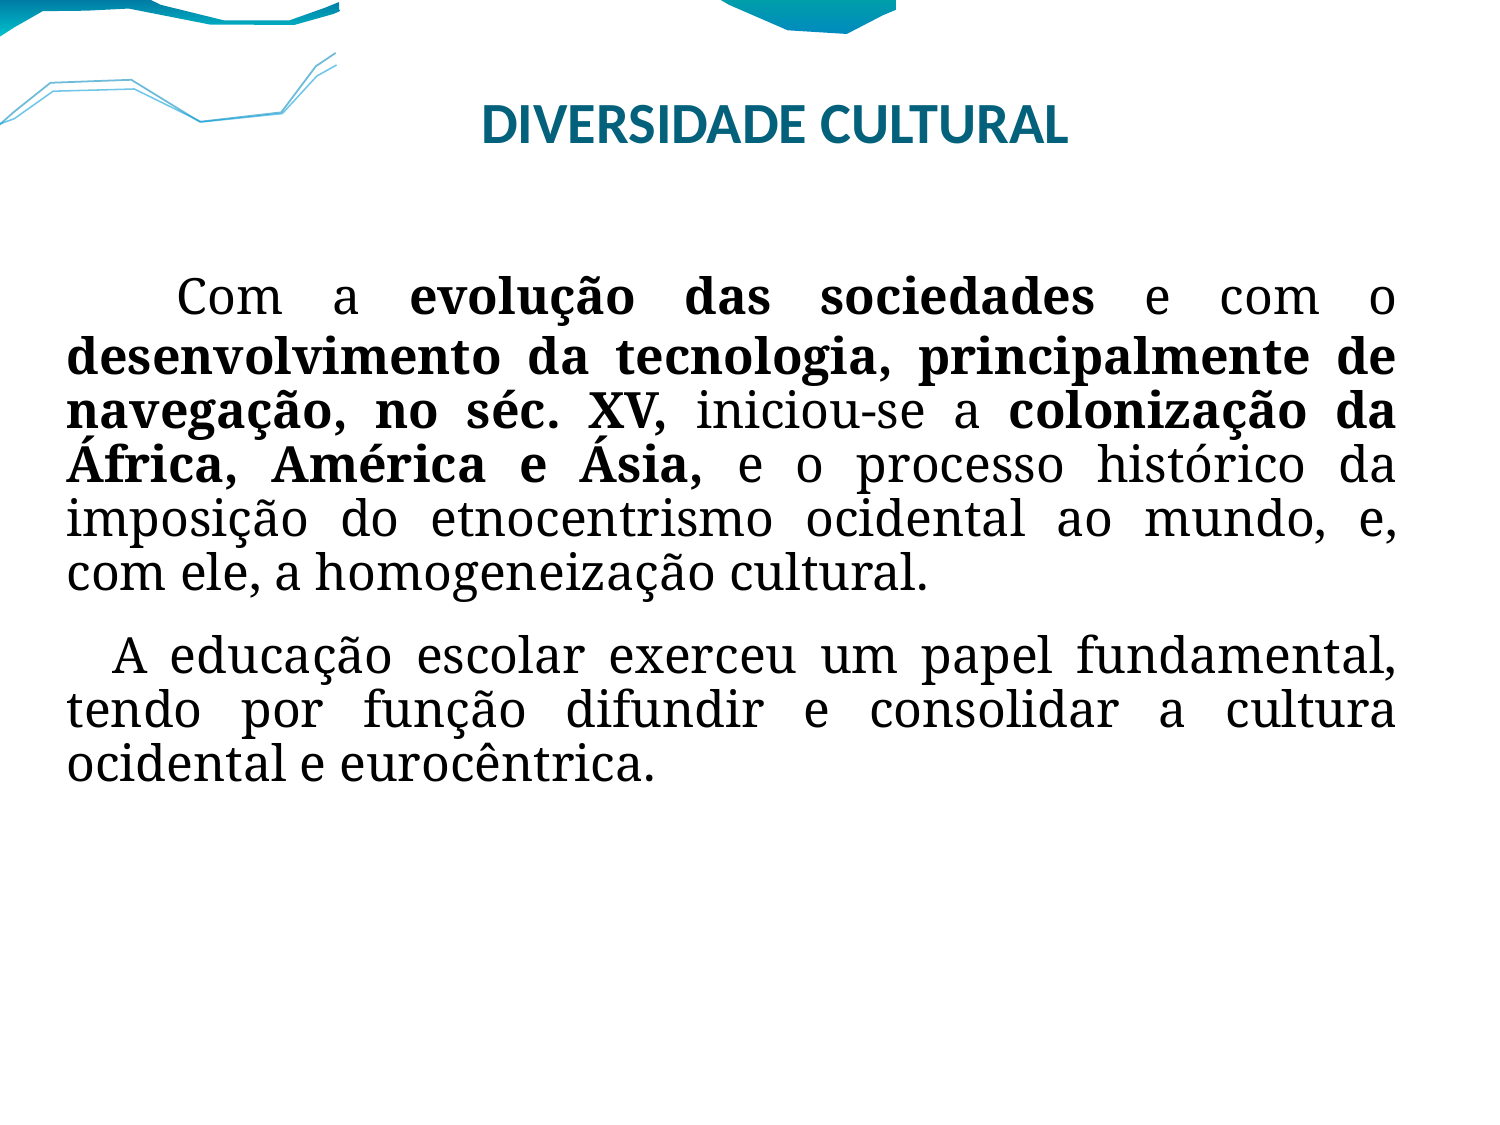

# DIVERSIDADE CULTURAL
 Com a evolução das sociedades e com o desenvolvimento da tecnologia, principalmente de navegação, no séc. XV, iniciou-se a colonização da África, América e Ásia, e o processo histórico da imposição do etnocentrismo ocidental ao mundo, e, com ele, a homogeneização cultural.
 A educação escolar exerceu um papel fundamental, tendo por função difundir e consolidar a cultura ocidental e eurocêntrica.